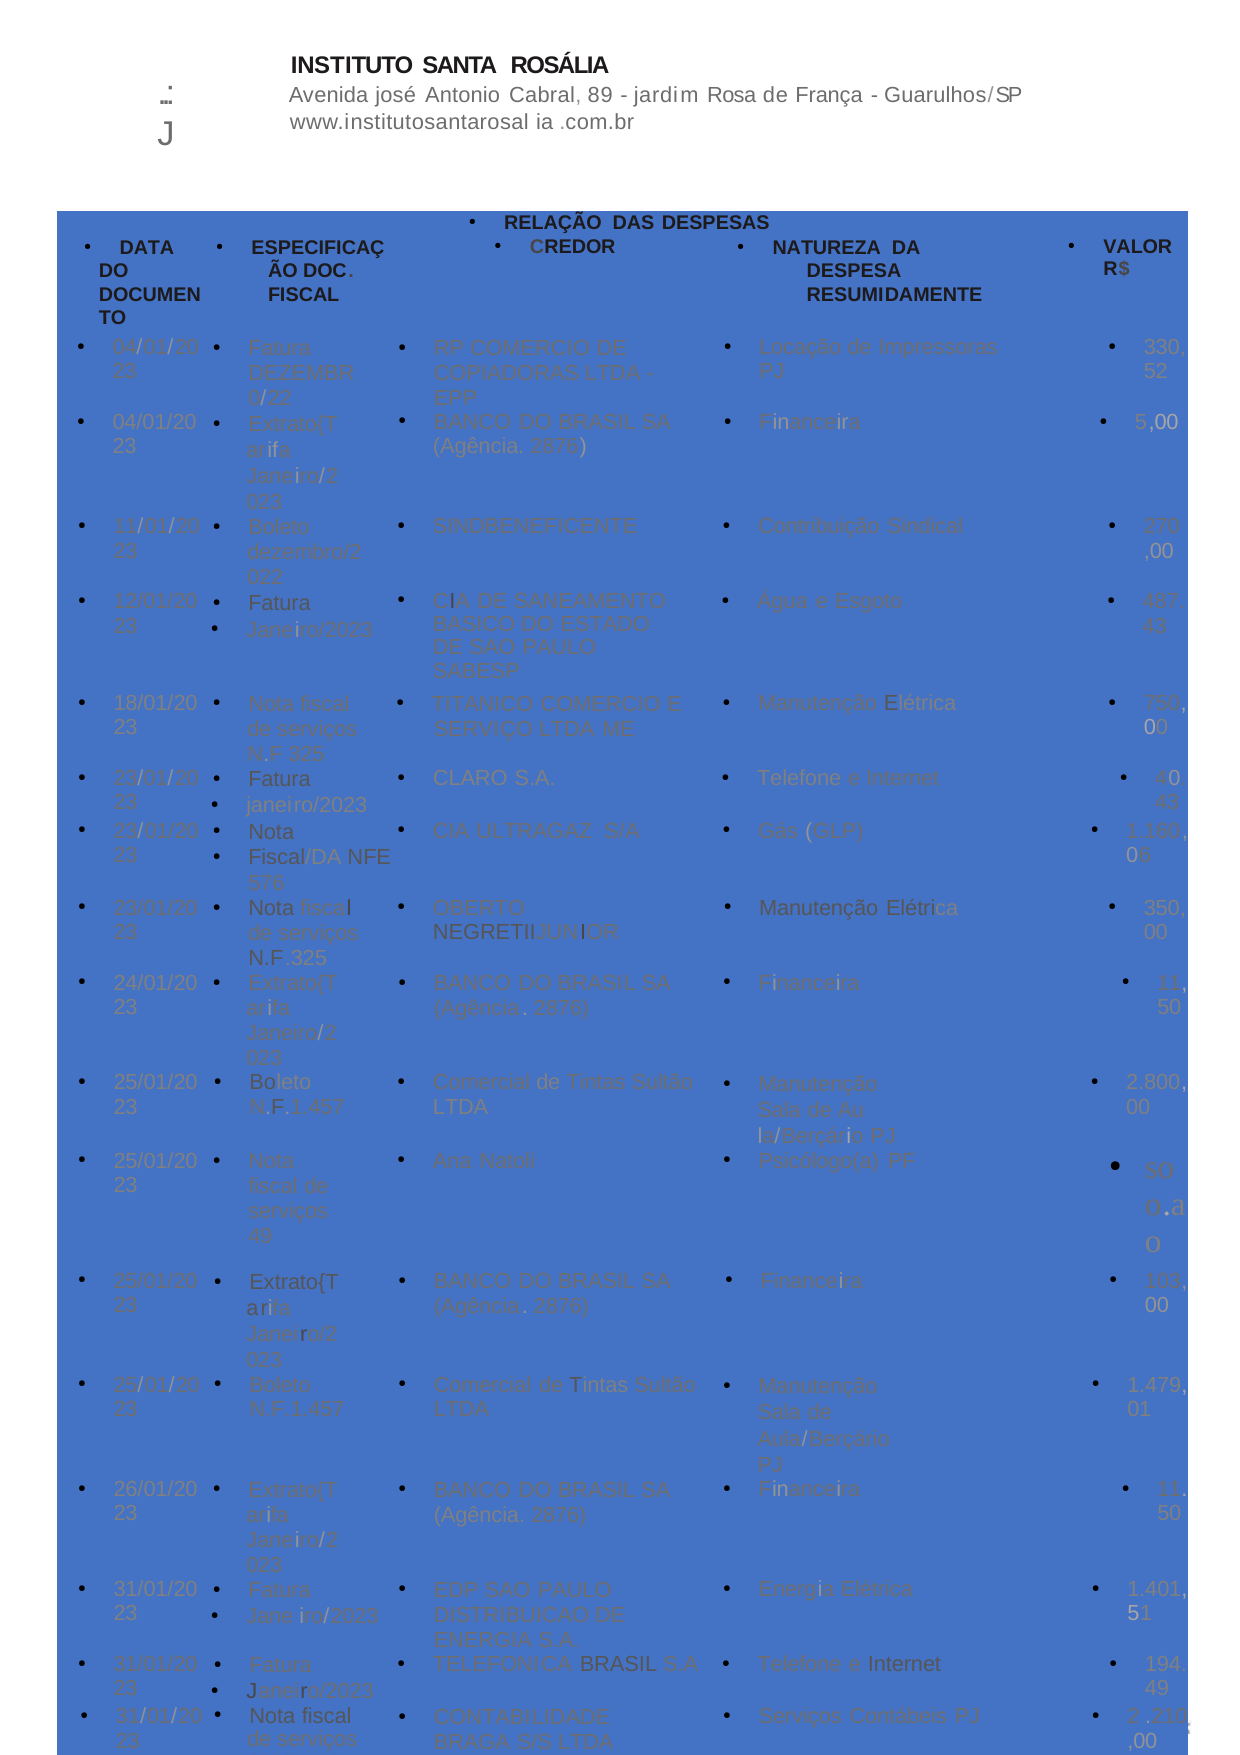

INSTITUTO SANTA ROSÁLIA
Avenida josé Antonio Cabral,89 - jardim Rosa de França - Guarulhos/SP www.institutosantarosal ia .com.br
..:J
| RELAÇÃO DAS DESPESAS | | | | |
| --- | --- | --- | --- | --- |
| DATA DO DOCUMENTO | ESPECIFICAÇÃO DOC. FISCAL | CREDOR | NATUREZA DA DESPESA RESUMIDAMENTE | VALOR R$ |
| 04/01/2023 | Fatura DEZEMBR0/22 | RP COMERCIO DE COPIADORAS LTDA -EPP | Locação de Impressoras PJ | 330,52 |
| 04/01/2023 | Extrato{Tarifa Janeiro/2023 | BANCO DO BRASIL SA (Agência. 2876) | Financeira | 5,00 |
| 11/01/2023 | Boleto dezembro/2022 | SINDBENEFICENTE | Contribuição Sindical | 270 ,00 |
| 12/01/2023 | Fatura Janeiro/2023 | CIA DE SANEAMENTO BASICO DO ESTADO DE SAO PAULO SABESP | Água e Esgoto | 487.43 |
| 18/01/2023 | Nota fiscal de serviços N.F 325 | TITANICO COMERCIO E SERVIÇO LTDA ME | Manutenção Elétrica | 750,00 |
| 23/01/2023 | Fatura janeiro/2023 | CLARO S.A. | Telefone e Internet | 40.43 |
| 23/01/2023 | Nota Fiscal/DA NFE 576 | CIA ULTRAGAZ S/A | Gás (GLP) | 1.160,06 |
| 23/01/2023 | Nota fiscal de serviços N.F.325 | OBERTO NEGRETIIJUNIOR | Manutenção Elétrica | 350,00 |
| 24/01/2023 | Extrato{Tarifa Janeiro/2023 | BANCO DO BRASIL SA (Agência. 2876) | Financeira | 11,50 |
| 25/01/2023 | Boleto N.F.1.457 | Comercial de Tintas Sultão LTDA | Manutenção Sala de Au la/Berçário PJ | 2.800,00 |
| 25/01/2023 | Nota fiscal de serviços 49 | Ana Natoli | Psicólogo(a) PF | soo.ao |
| 25/01/2023 | Extrato{Tarifa Janeiro/2023 | BANCO DO BRASIL SA (Agência. 2876) | Financeira | 103,00 |
| 25/01/2023 | Boleto N.F.1.457 | Comercial de Tintas Sultão LTDA | Manutenção Sala de Aula/Berçário PJ | 1.479,01 |
| 26/01/2023 | Extrato{Tarifa Janeiro/2023 | BANCO DO BRASIL SA (Agência. 2876) | Financeira | 11.50 |
| 31/01/2023 | Fatura Jane iro/2023 | EDP SAO PAULO DISTRIBUICAO DE ENERGIA S.A. | Energia Elétrica | 1.401,51 |
| 31/01/2023 | Fatura Janeiro/2023 | TELEFONICA BRASIL S.A | Telefone e Internet | 194.49 |
| 31/01/2023 | Nota fiscal de serviços 2025 - JAN | CONTABILIDADE BRAGA S/S LTDA | Serviços Contábeis PJ | 2 .210,00 |
| 31/01/2023 | Holerite Janeiro/2023 | Luzinete de Sousa Moura Santos | Professor(a) (folha) | 1.941,98 |
| 31/0 1/2023 | Holerite Janeiro/2023 | Priscila Menezes Silva | Agente Escolar (folha) | 1.778,60 |
| 31/01/2023 | Holerite Janeiro/2023 | Sara de Oliveira Camilo | Professor(a) (folha) | 1.232,01 |
| 31/01/2023 | Holerite Janeiro/2023 | Fernanda do Nascimento Rodrigues Moncao | Coordenador( a) Pedagógico(a) Geral (folha) | 1.731,76 |